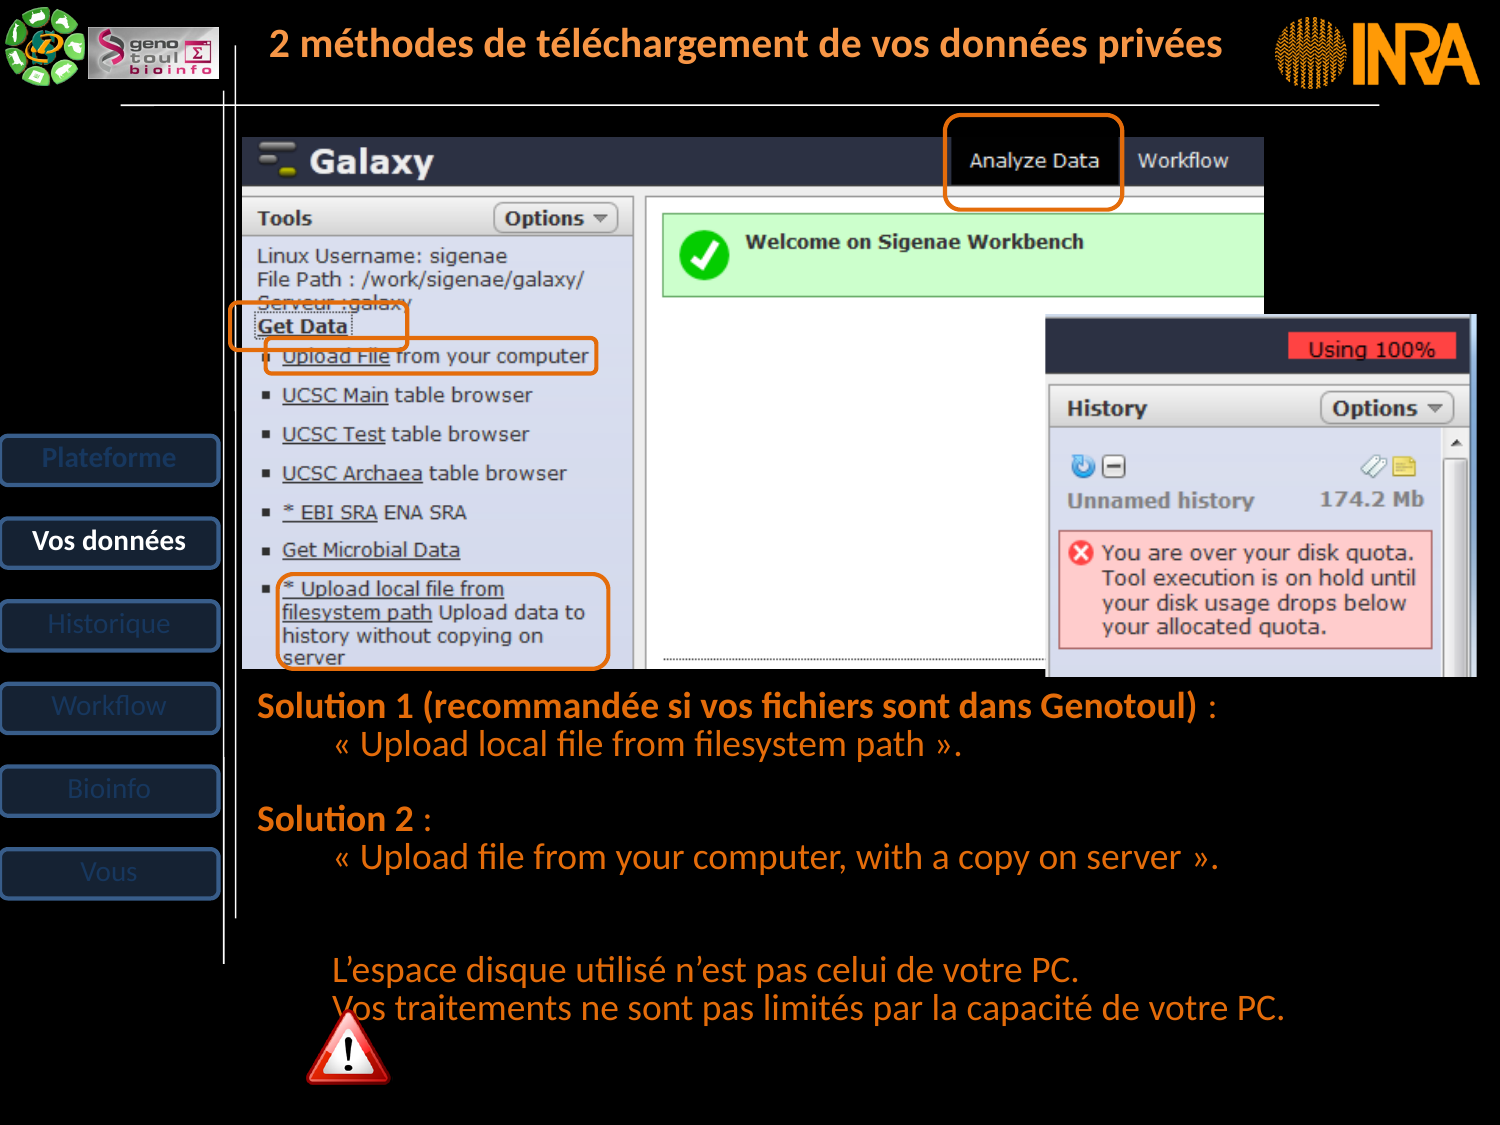

2 méthodes de téléchargement de vos données privées
Plateforme
Vos données
Historique
Solution 1 (recommandée si vos fichiers sont dans Genotoul) :
	« Upload local file from filesystem path ».
Solution 2 :
	« Upload file from your computer, with a copy on server ».
	L’espace disque utilisé n’est pas celui de votre PC.
	Vos traitements ne sont pas limités par la capacité de votre PC.
Workflow
Bioinfo
Vous